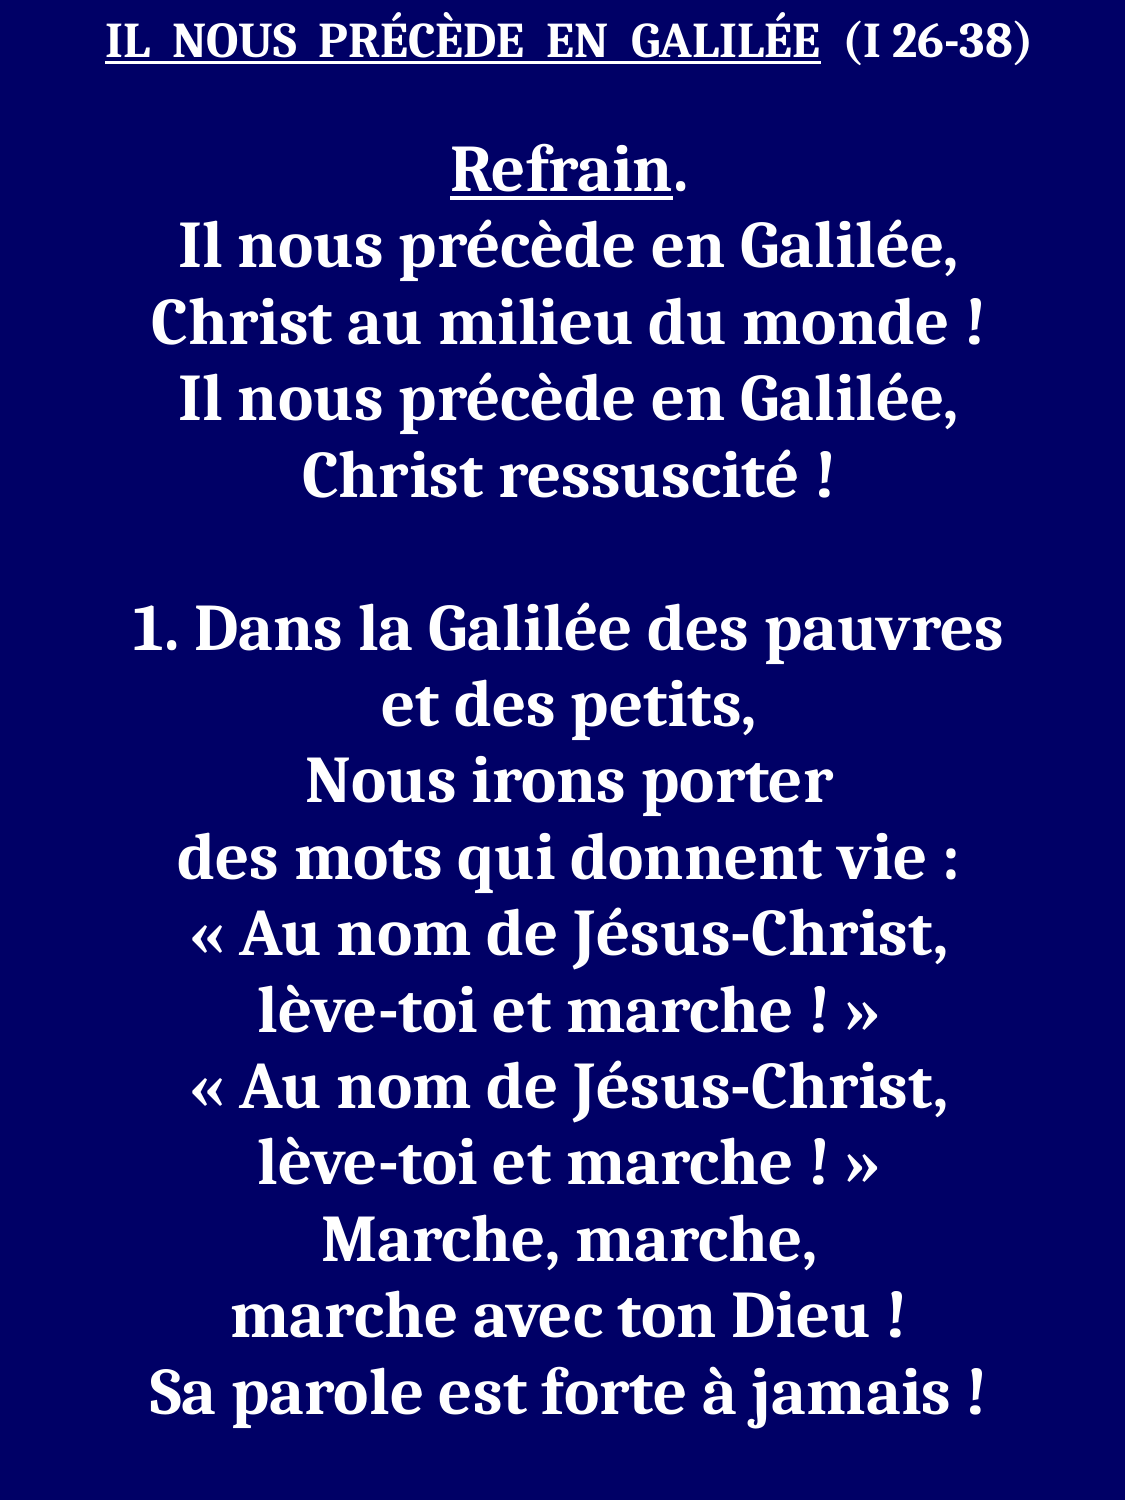

IL NOUS PRÉCÈDE EN GALILÉE (I 26-38)
Refrain.
Il nous précède en Galilée,
Christ au milieu du monde !
Il nous précède en Galilée,
Christ ressuscité !
1. Dans la Galilée des pauvres
et des petits,
Nous irons porter
des mots qui donnent vie :
« Au nom de Jésus-Christ,
lève-toi et marche ! »
« Au nom de Jésus-Christ,
lève-toi et marche ! »
Marche, marche,
marche avec ton Dieu !
Sa parole est forte à jamais !